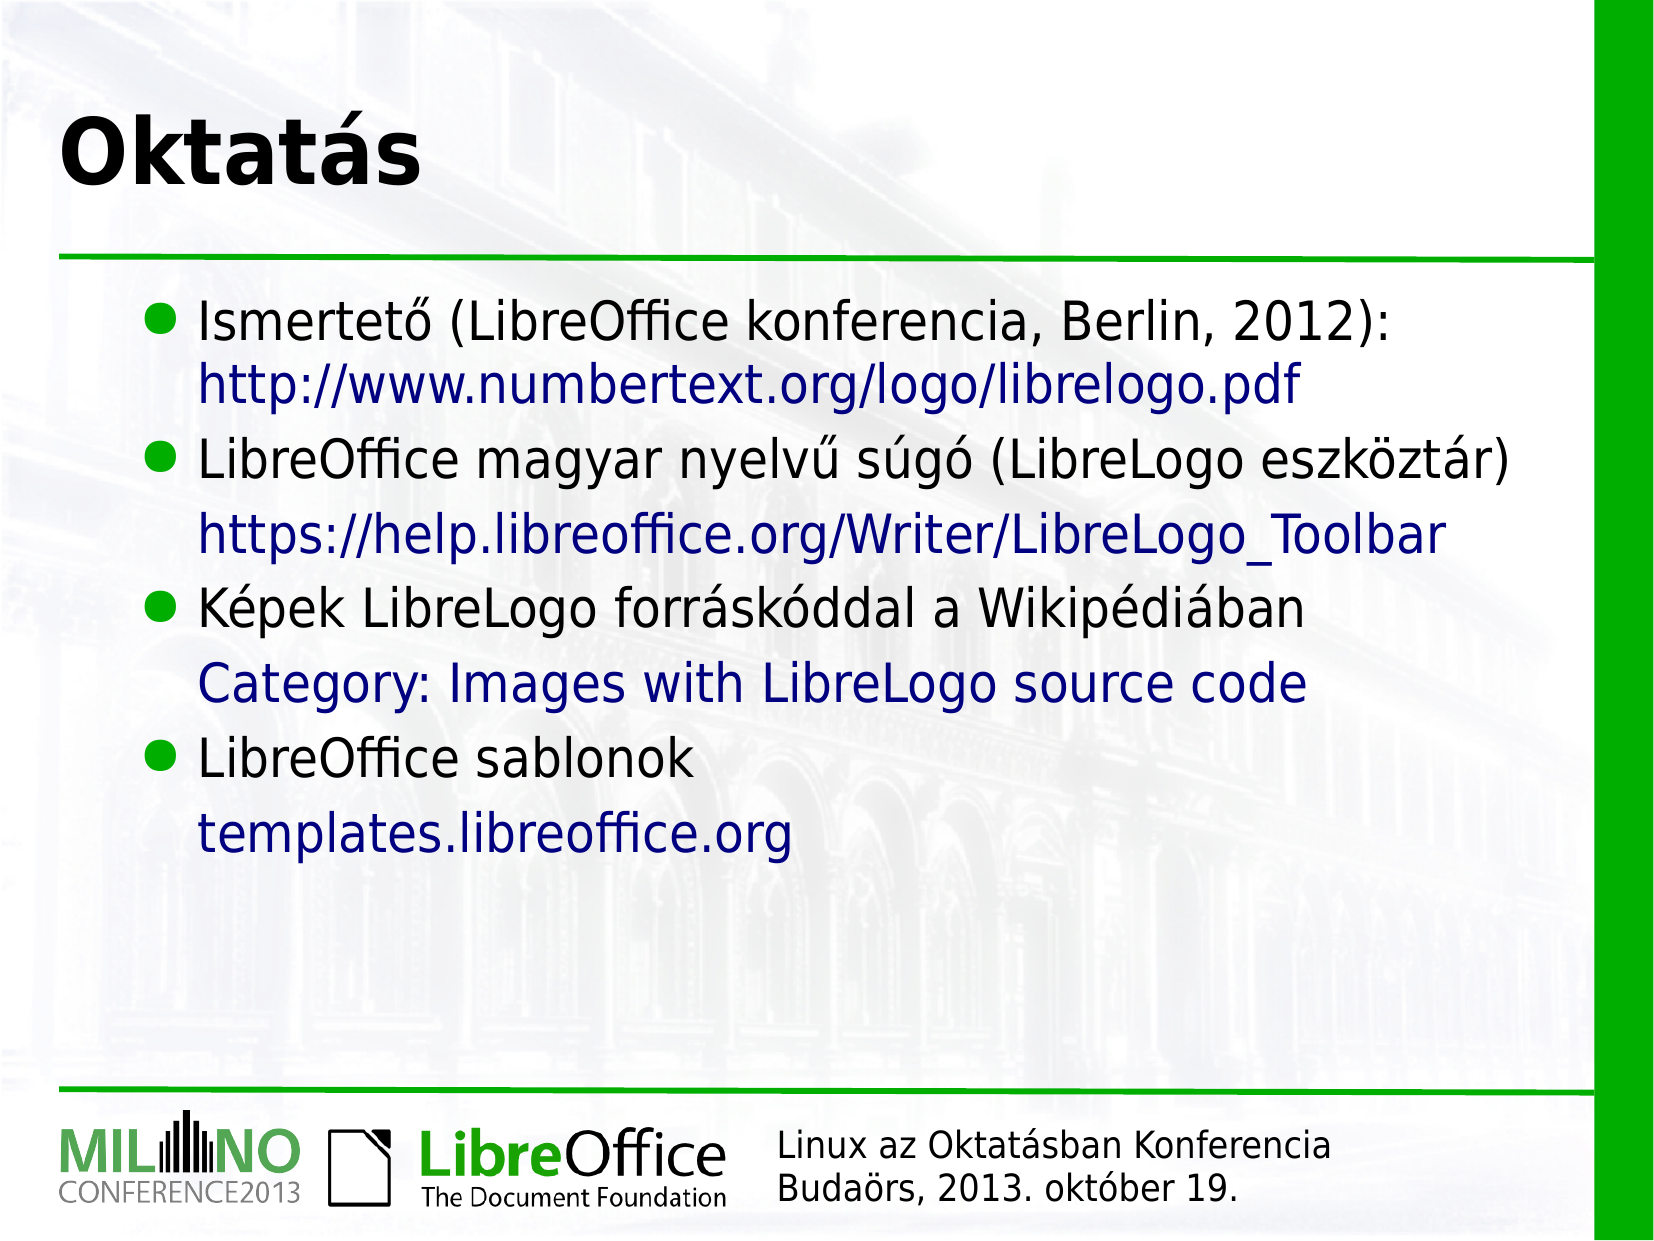

# Oktatás
Ismertető (LibreOffice konferencia, Berlin, 2012): http://www.numbertext.org/logo/librelogo.pdf
LibreOffice magyar nyelvű súgó (LibreLogo eszköztár)
https://help.libreoffice.org/Writer/LibreLogo_Toolbar
Képek LibreLogo forráskóddal a Wikipédiában
Category: Images with LibreLogo source code
LibreOffice sablonok
templates.libreoffice.org